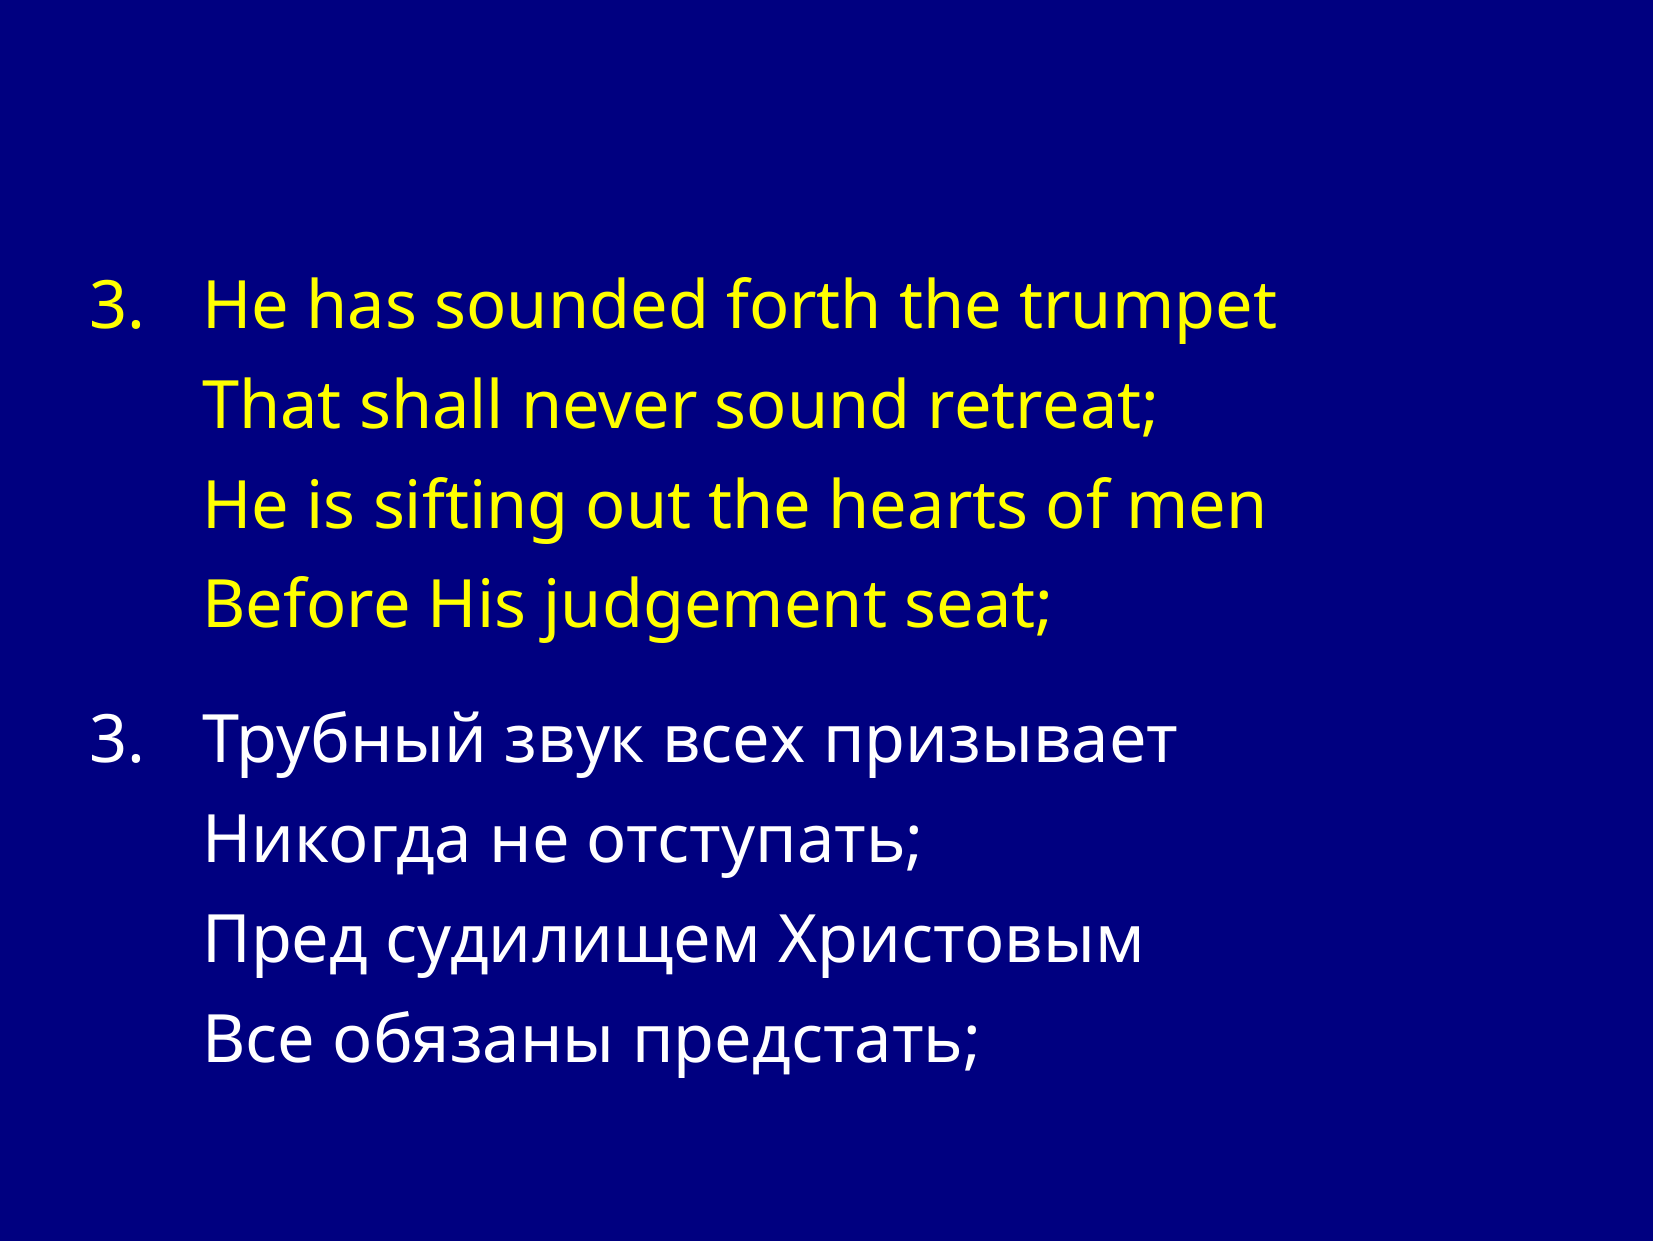

3.	He has sounded forth the trumpet
	That shall never sound retreat;
	He is sifting out the hearts of men
	Before His judgement seat;
3.	Трубный звук всех призывает
	Никогда не отступать;
	Пред судилищем Христовым
	Все обязаны предстать;